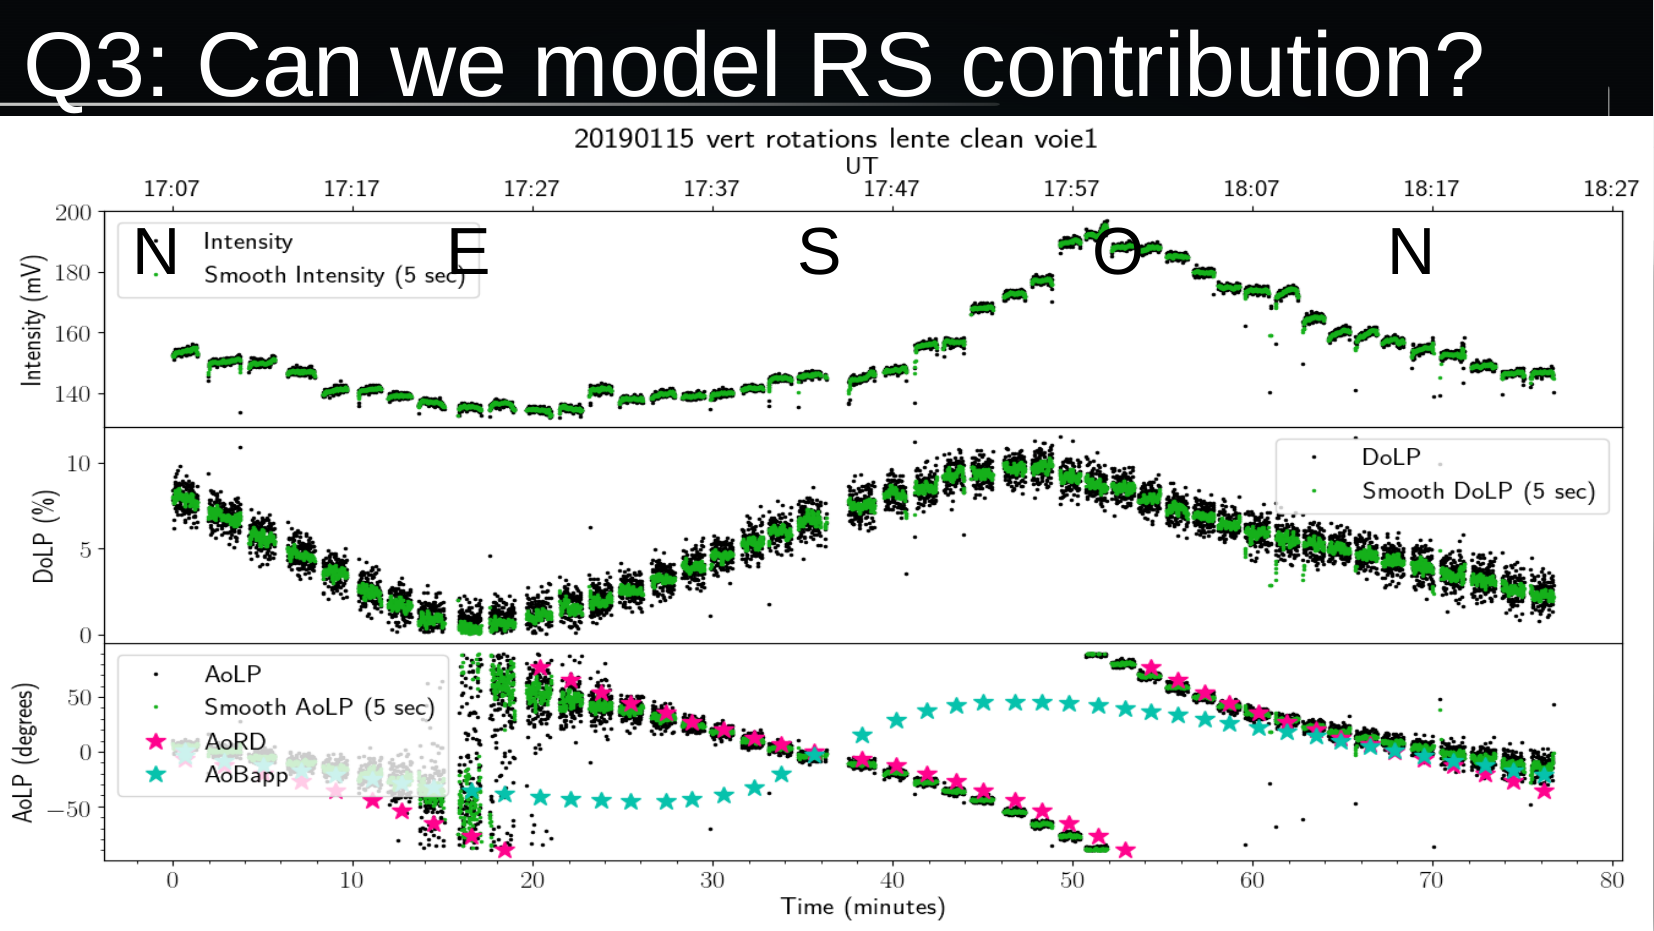

# Q3: Can we model RS contribution?
N 				 E 			 S 				O 				N
11/06/2019
Leo.Bosse@univ-grenoble-alpes.fr
10